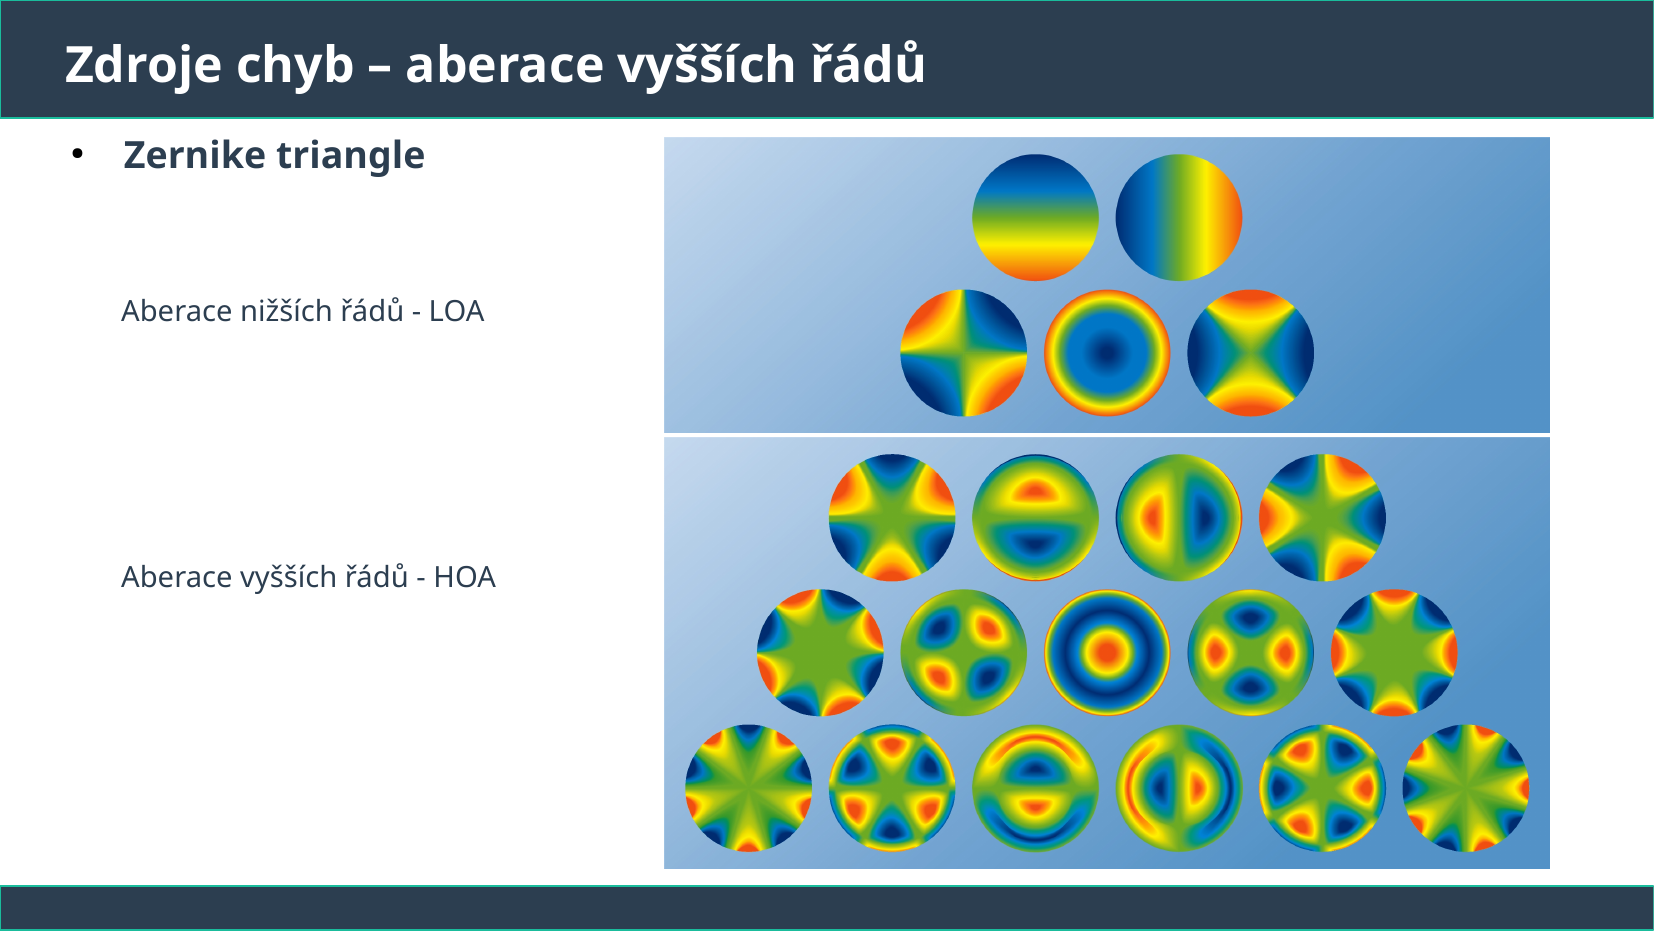

# Zdroje chyb – aberace vyšších řádů
Zernike triangle
Aberace nižších řádů - LOA
Aberace vyšších řádů - HOA
20